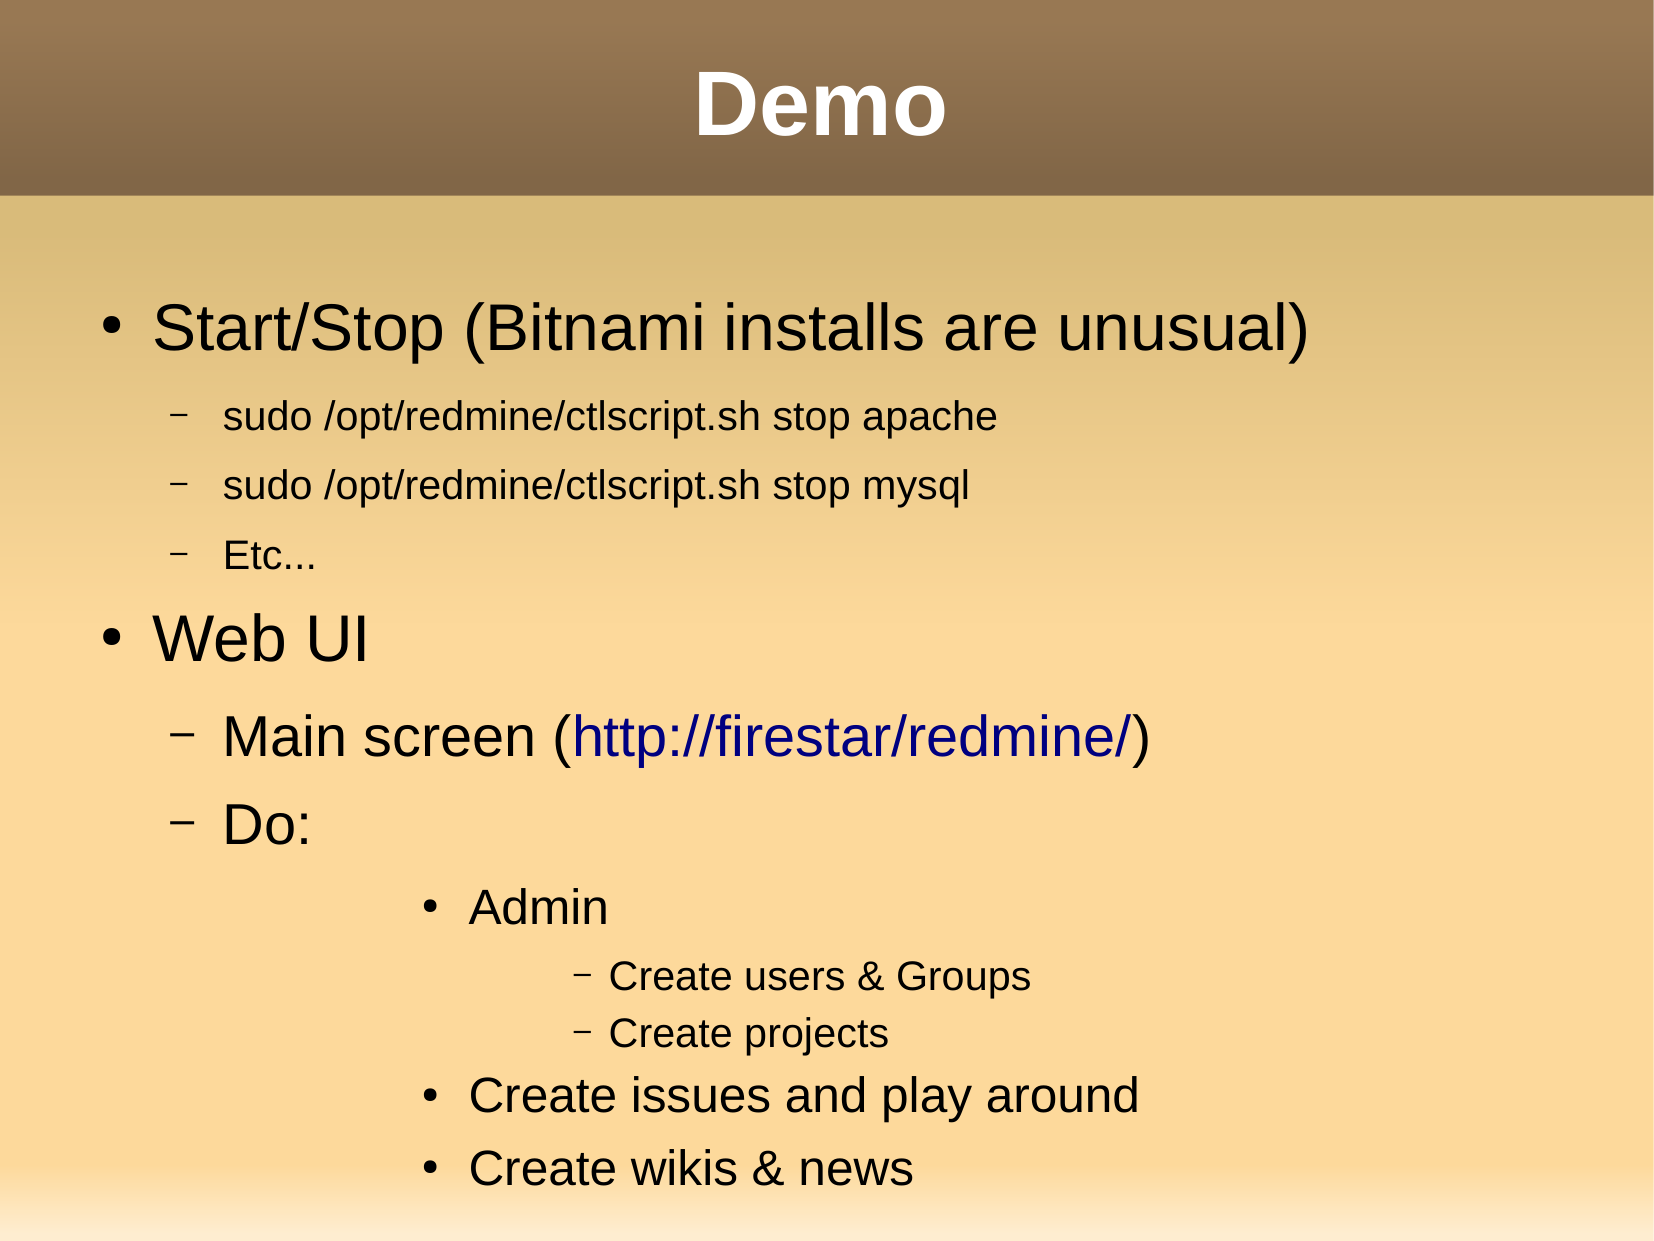

# Demo
Start/Stop (Bitnami installs are unusual)
sudo /opt/redmine/ctlscript.sh stop apache
sudo /opt/redmine/ctlscript.sh stop mysql
Etc...
Web UI
Main screen (http://firestar/redmine/)
Do:
Admin
Create users & Groups
Create projects
Create issues and play around
Create wikis & news